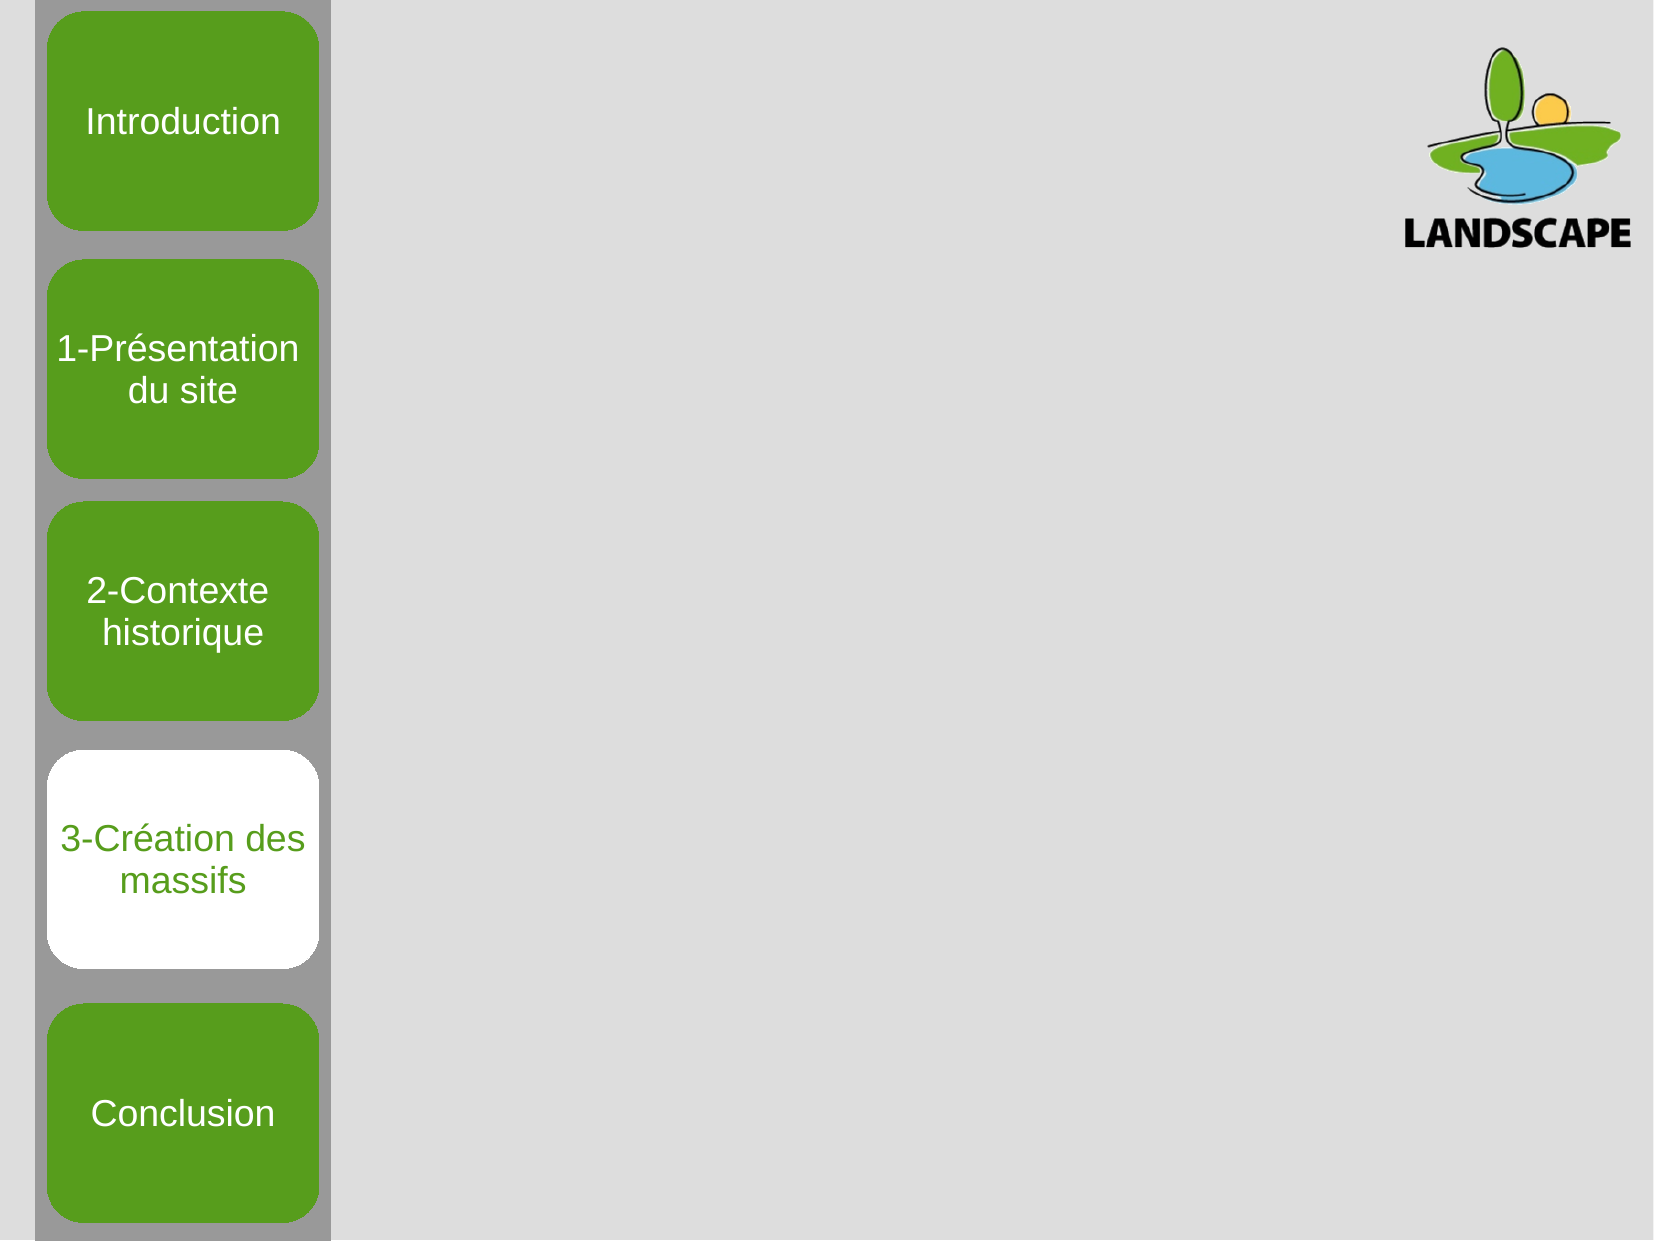

Introduction
#
1-Présentation
du site
2-Contexte
historique
3-Création des
massifs
Conclusion